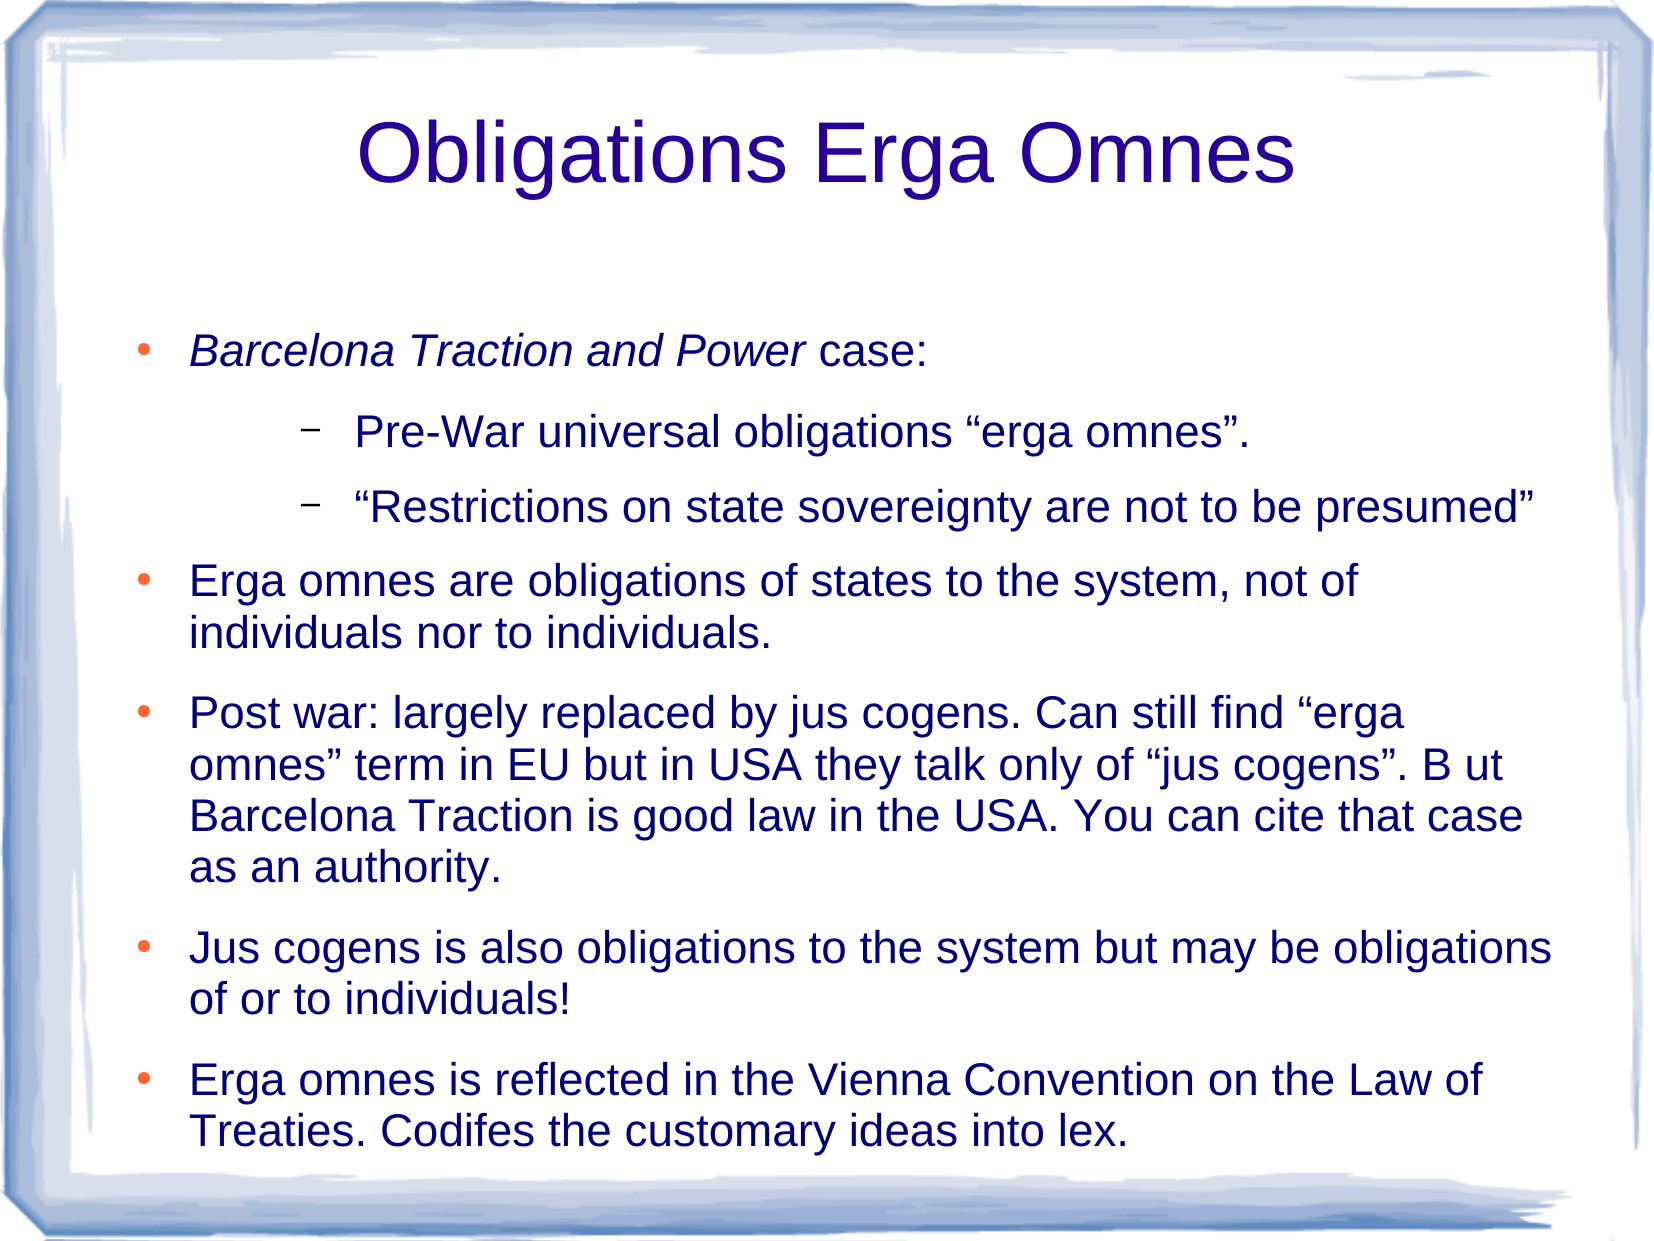

# Obligations Erga Omnes
Barcelona Traction and Power case:
Pre-War universal obligations “erga omnes”.
“Restrictions on state sovereignty are not to be presumed”
Erga omnes are obligations of states to the system, not of individuals nor to individuals.
Post war: largely replaced by jus cogens. Can still find “erga omnes” term in EU but in USA they talk only of “jus cogens”. B ut Barcelona Traction is good law in the USA. You can cite that case as an authority.
Jus cogens is also obligations to the system but may be obligations of or to individuals!
Erga omnes is reflected in the Vienna Convention on the Law of Treaties. Codifes the customary ideas into lex.